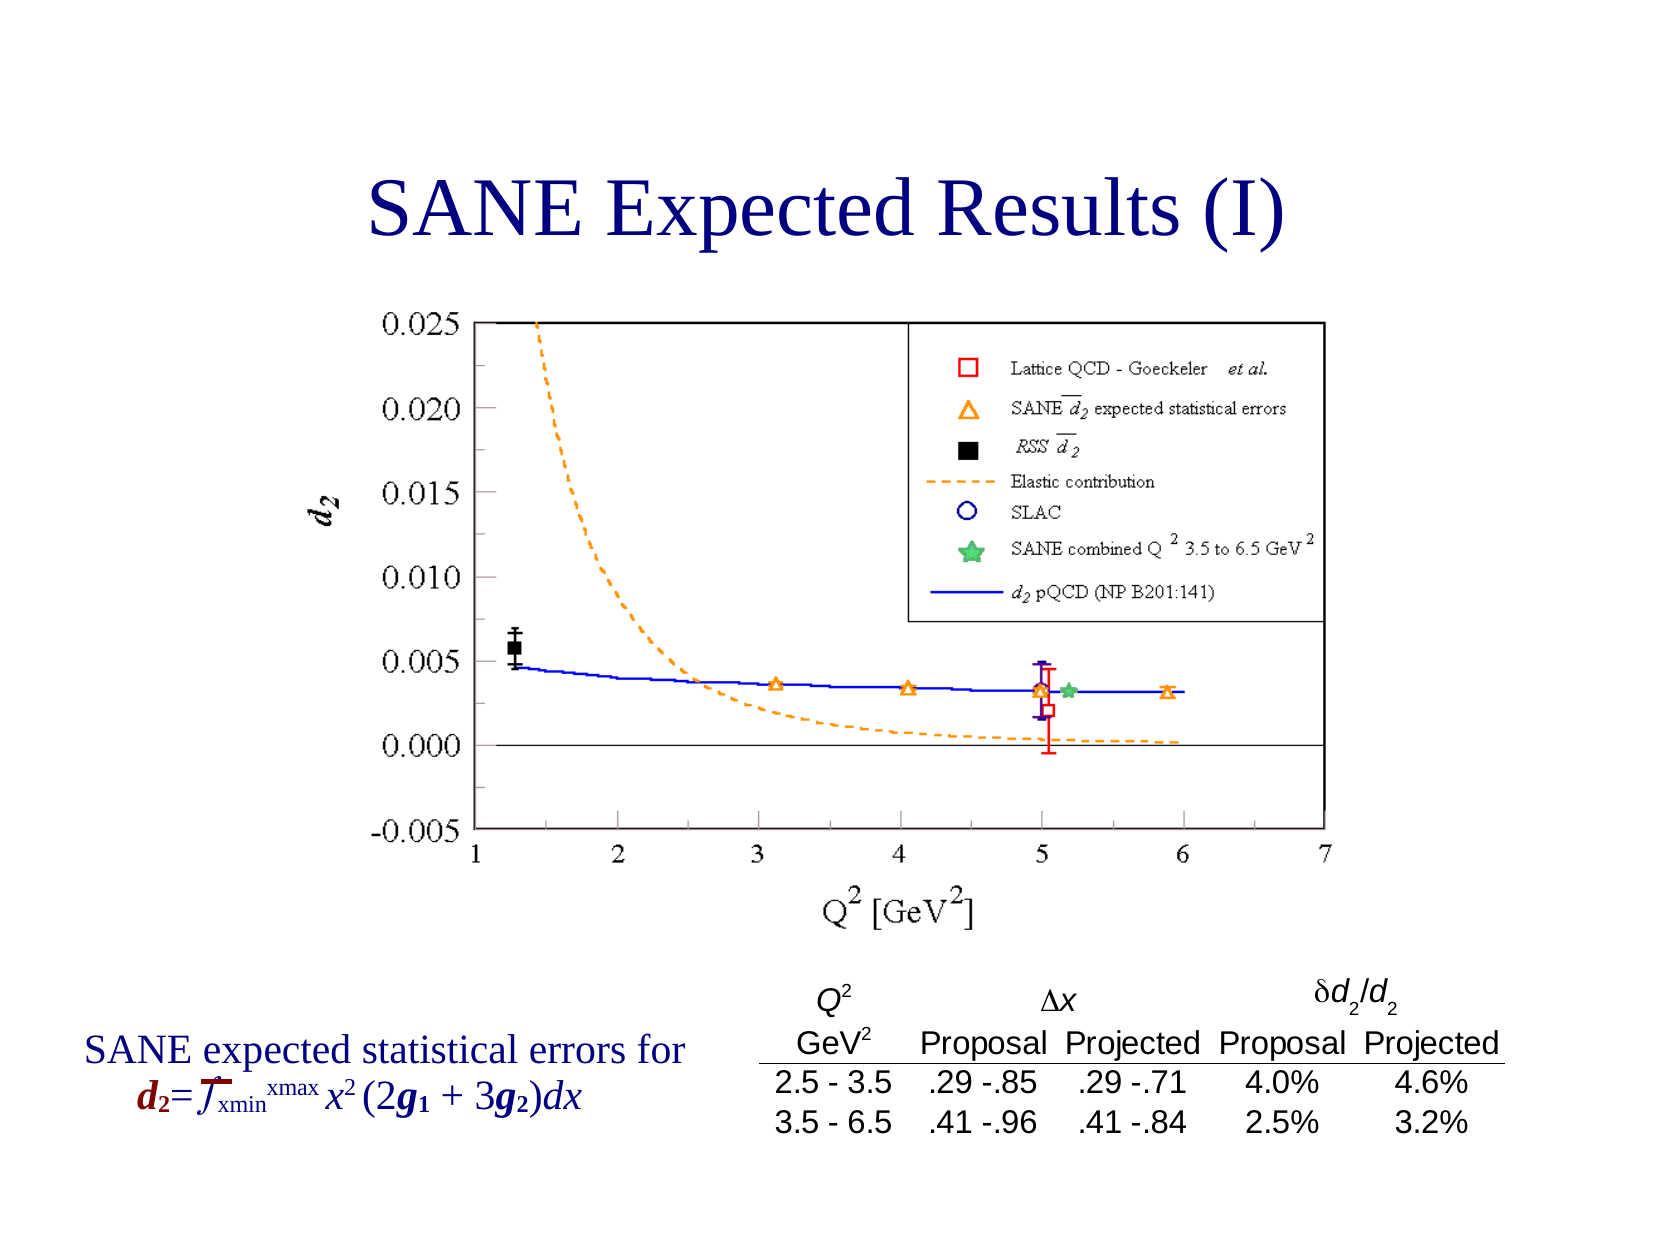

# SANE Expected Results (I)
SANE expected statistical errors for d2=xminxmax x2 (2g1 + 3g2)dx